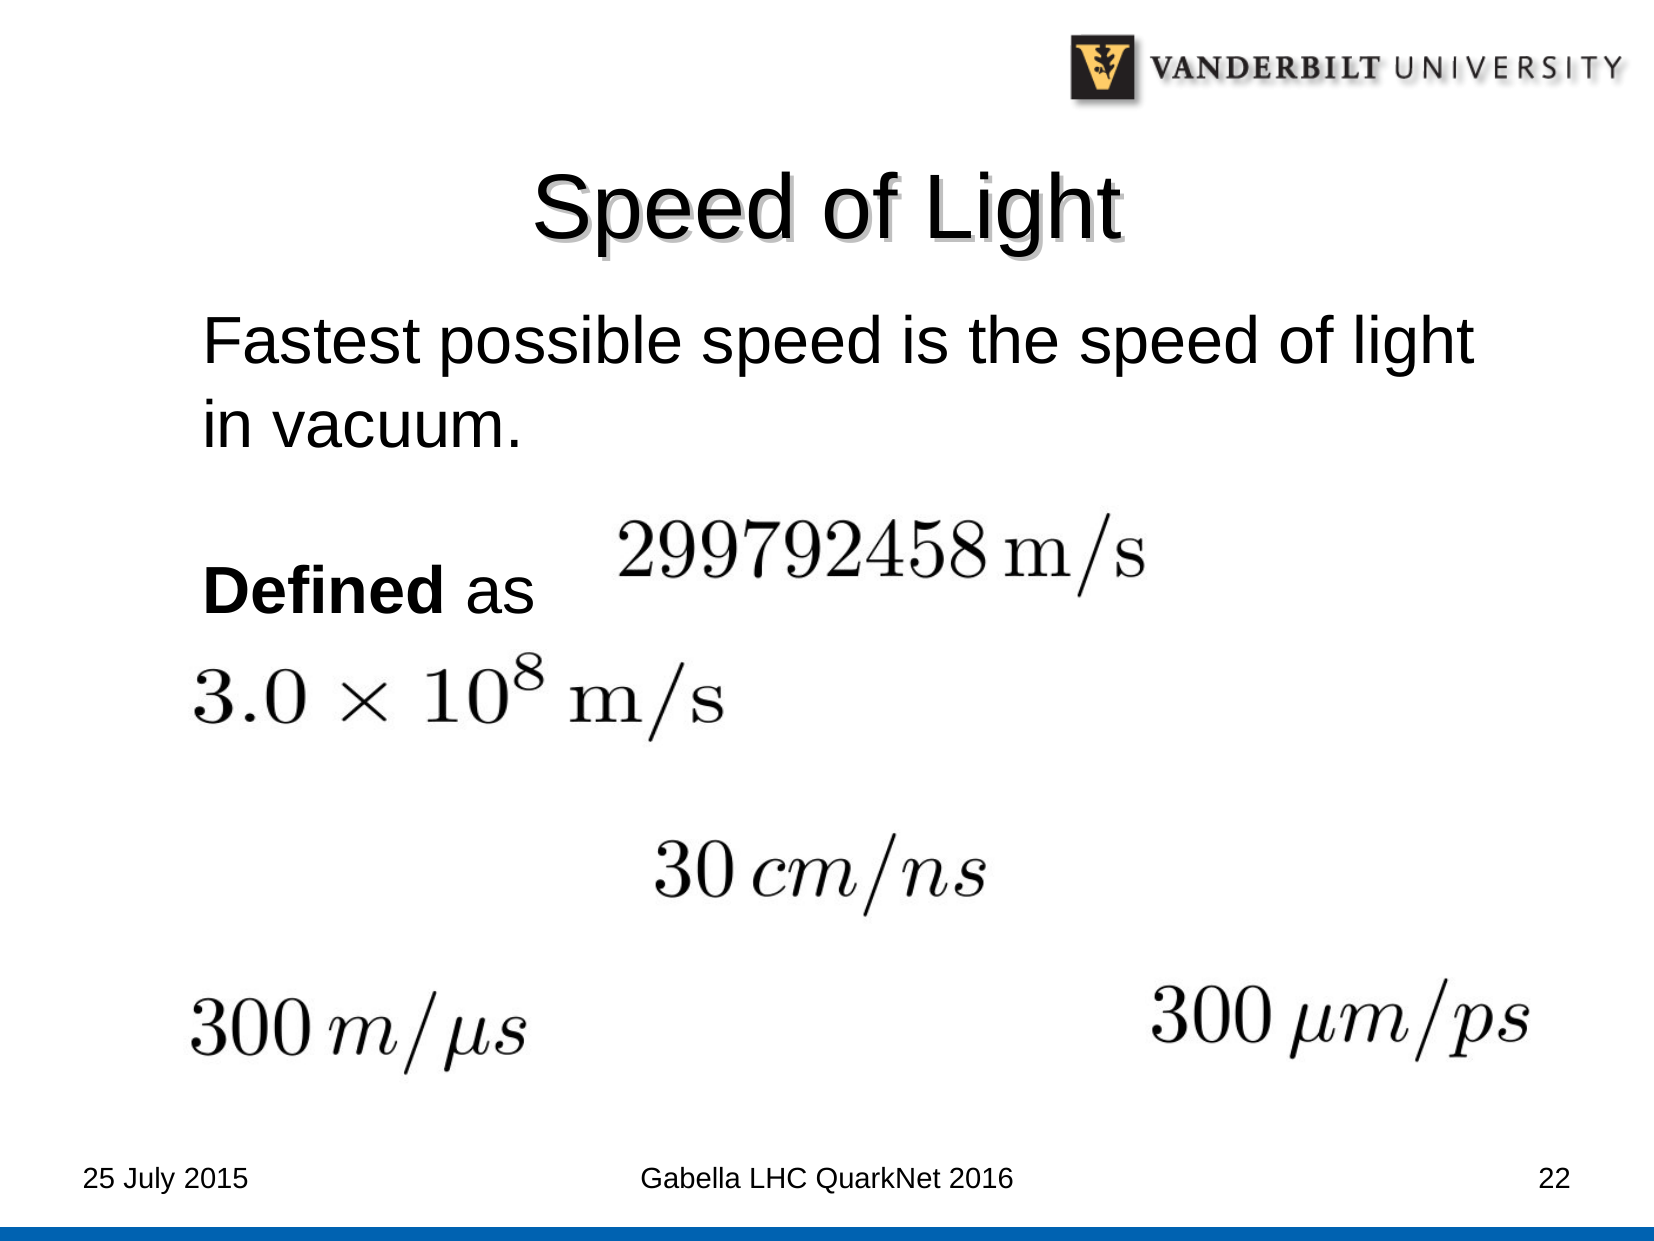

# Speed of Light
Fastest possible speed is the speed of light
in vacuum.
Defined as
25 July 2015
Gabella LHC QuarkNet 2016
22